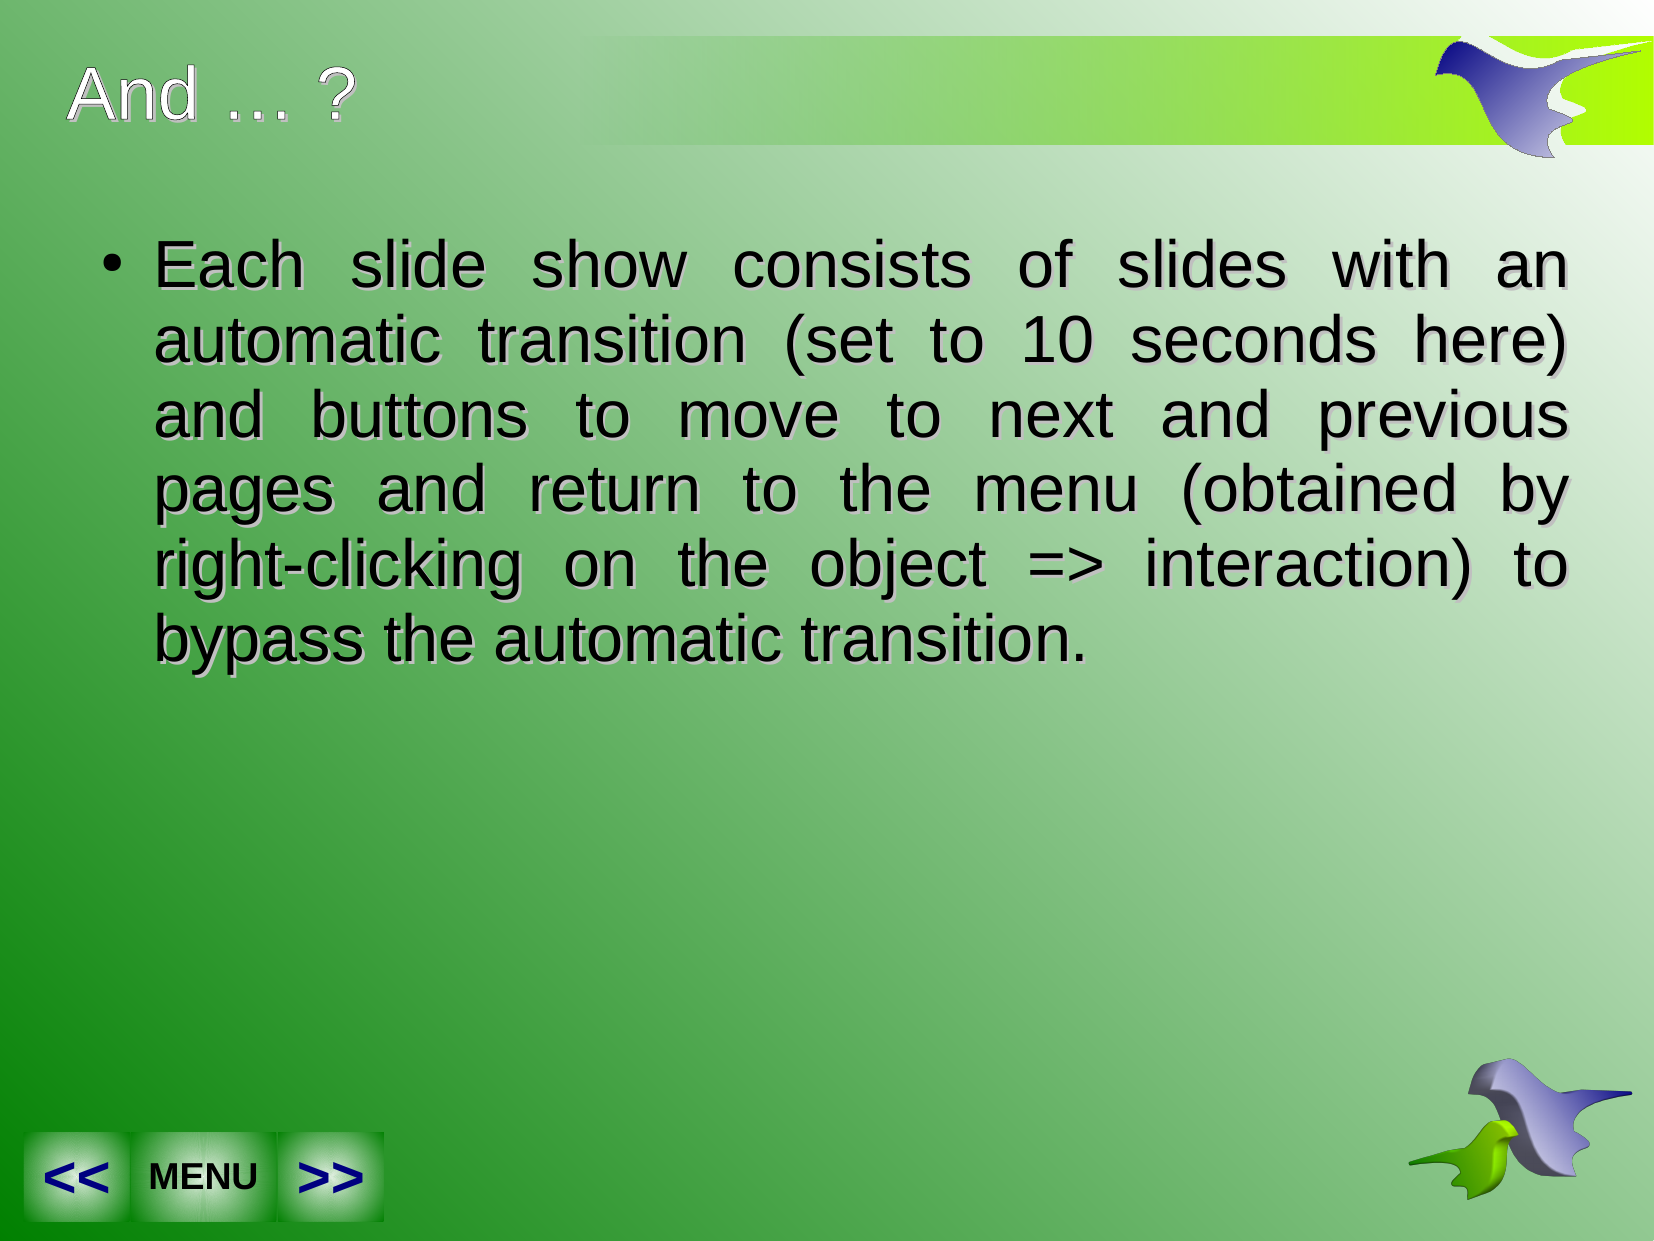

# And … ?
Each slide show consists of slides with an automatic transition (set to 10 seconds here) and buttons to move to next and previous pages and return to the menu (obtained by right-clicking on the object => interaction) to bypass the automatic transition.
<<
MENU
>>